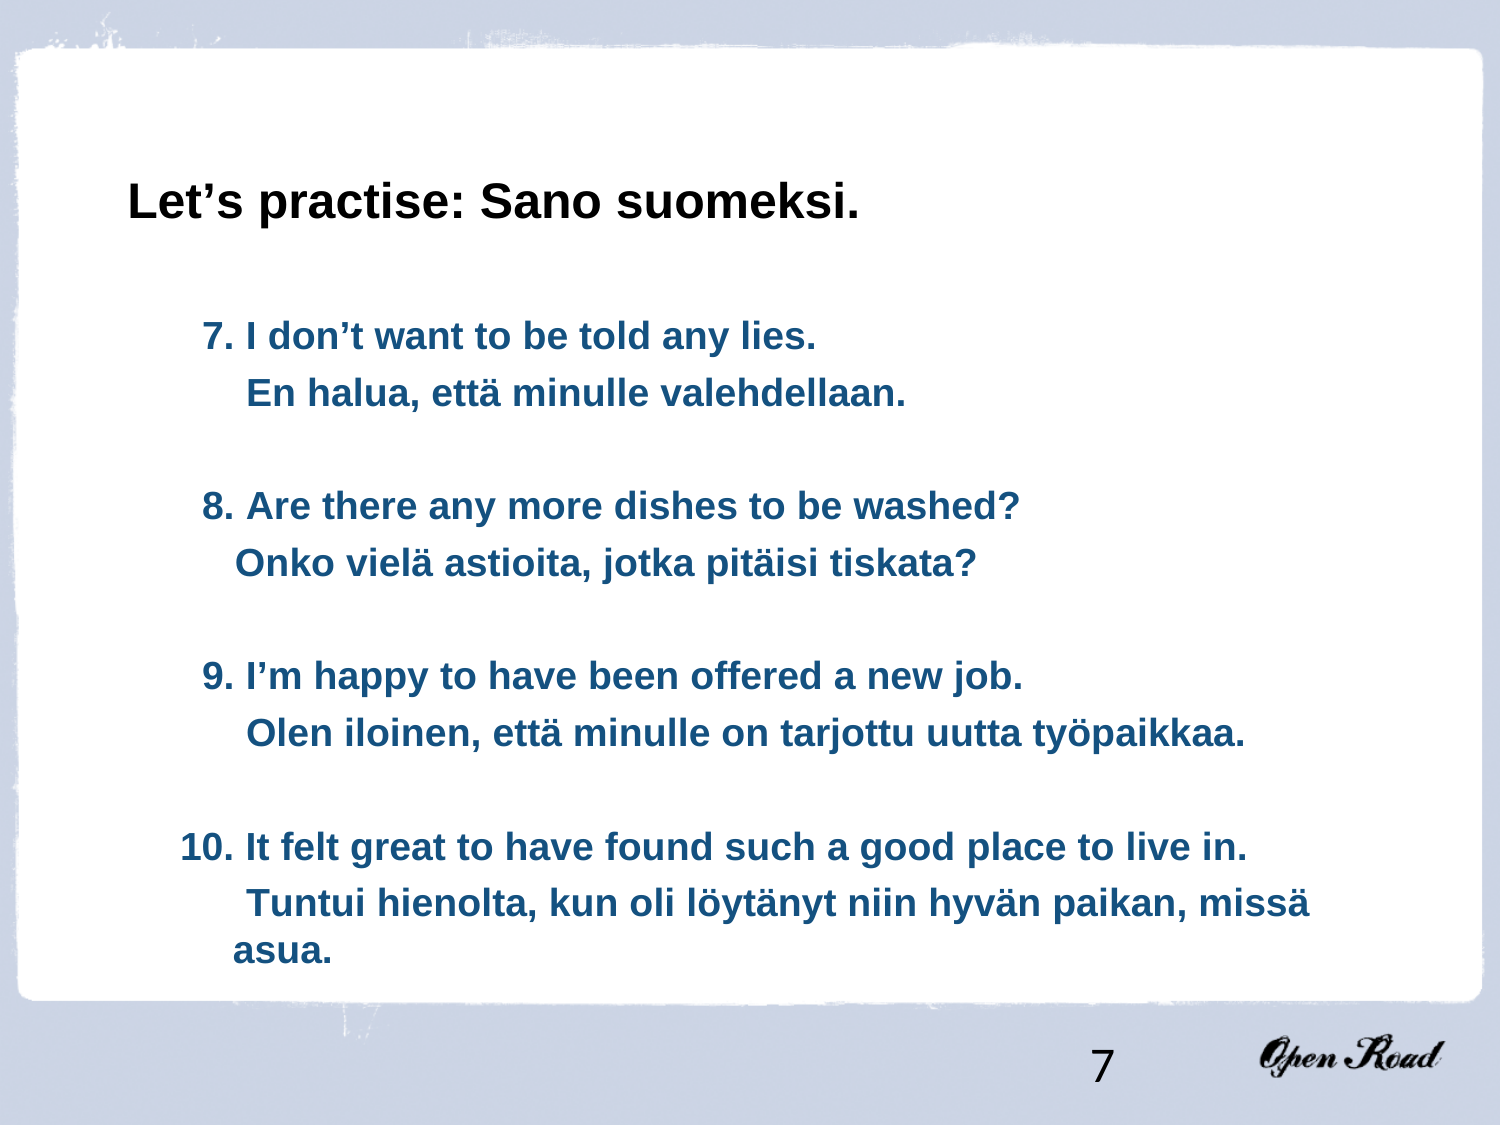

# Let’s practise: Sano suomeksi.
 7. I don’t want to be told any lies.
 En halua, että minulle valehdellaan.
 8. Are there any more dishes to be washed?
 Onko vielä astioita, jotka pitäisi tiskata?
 9. I’m happy to have been offered a new job.
 Olen iloinen, että minulle on tarjottu uutta työpaikkaa.
10. It felt great to have found such a good place to live in.
 Tuntui hienolta, kun oli löytänyt niin hyvän paikan, missä asua.
6